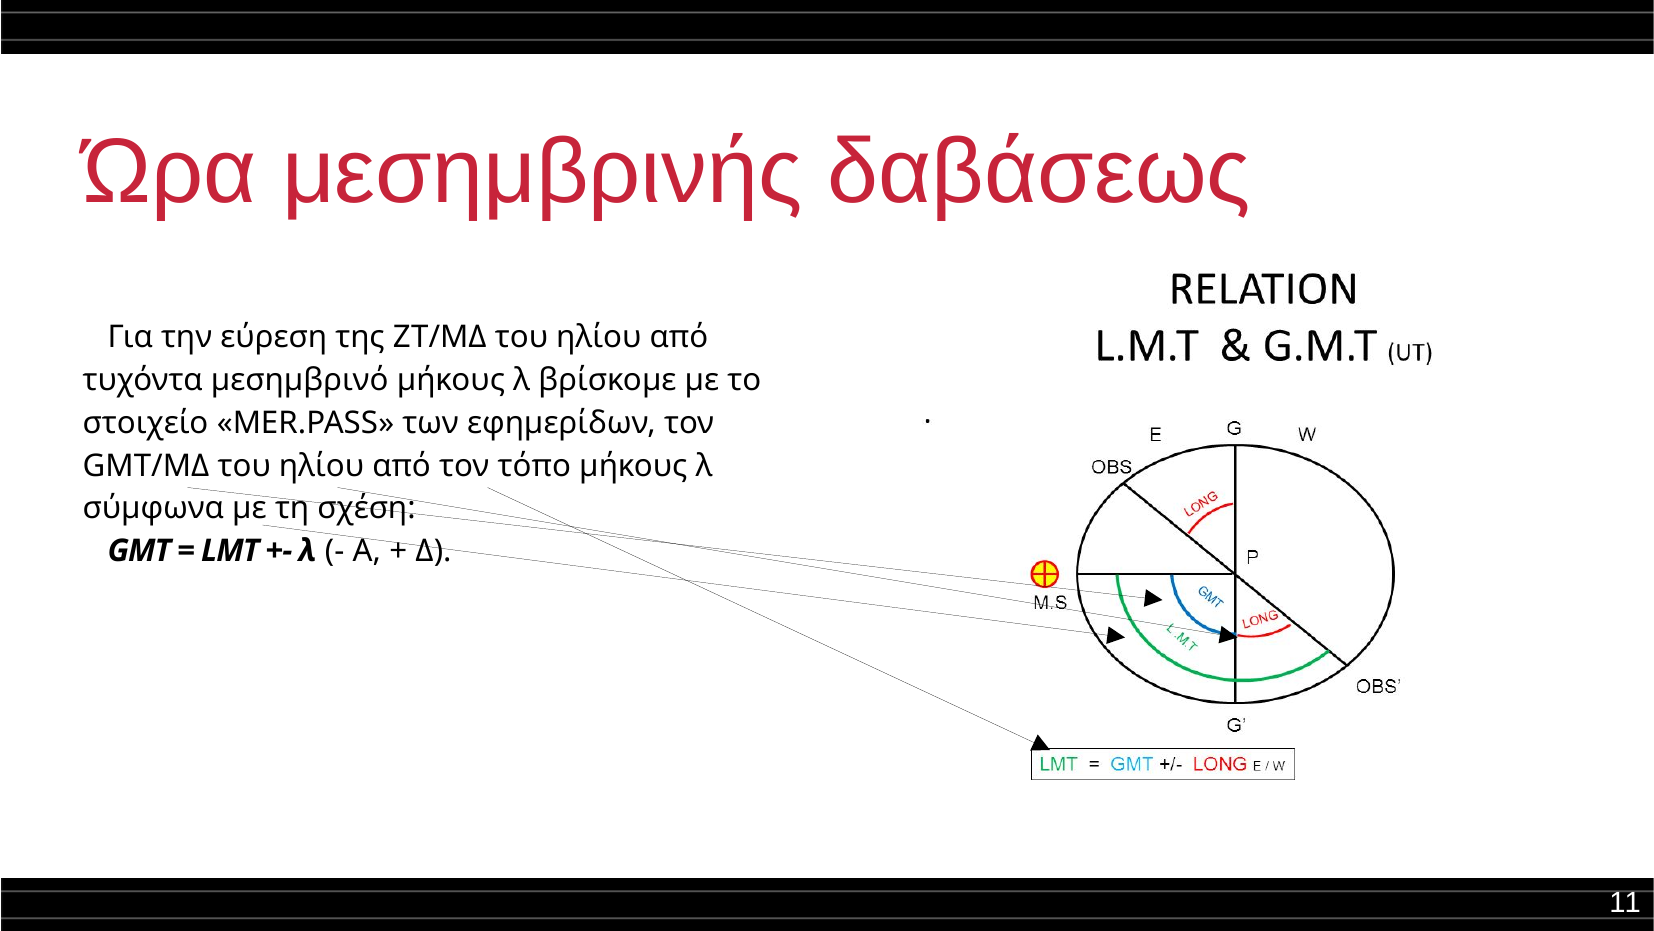

# Ώρα μεσημβρινής δαβάσεως
Για την εύρεση της ΖΤ/ΜΔ του ηλίου από τυχόντα μεσημβρινό μήκους λ βρίσκομε με το στοιχείο «Μer.pass» των εφημερίδων, τον GΜΤ/ΜΔ του ηλίου από τον τόπο μήκους λ σύμφωνα με τη σχέση:
GΜΤ = LΜΤ +- λ (- Α, + Δ).